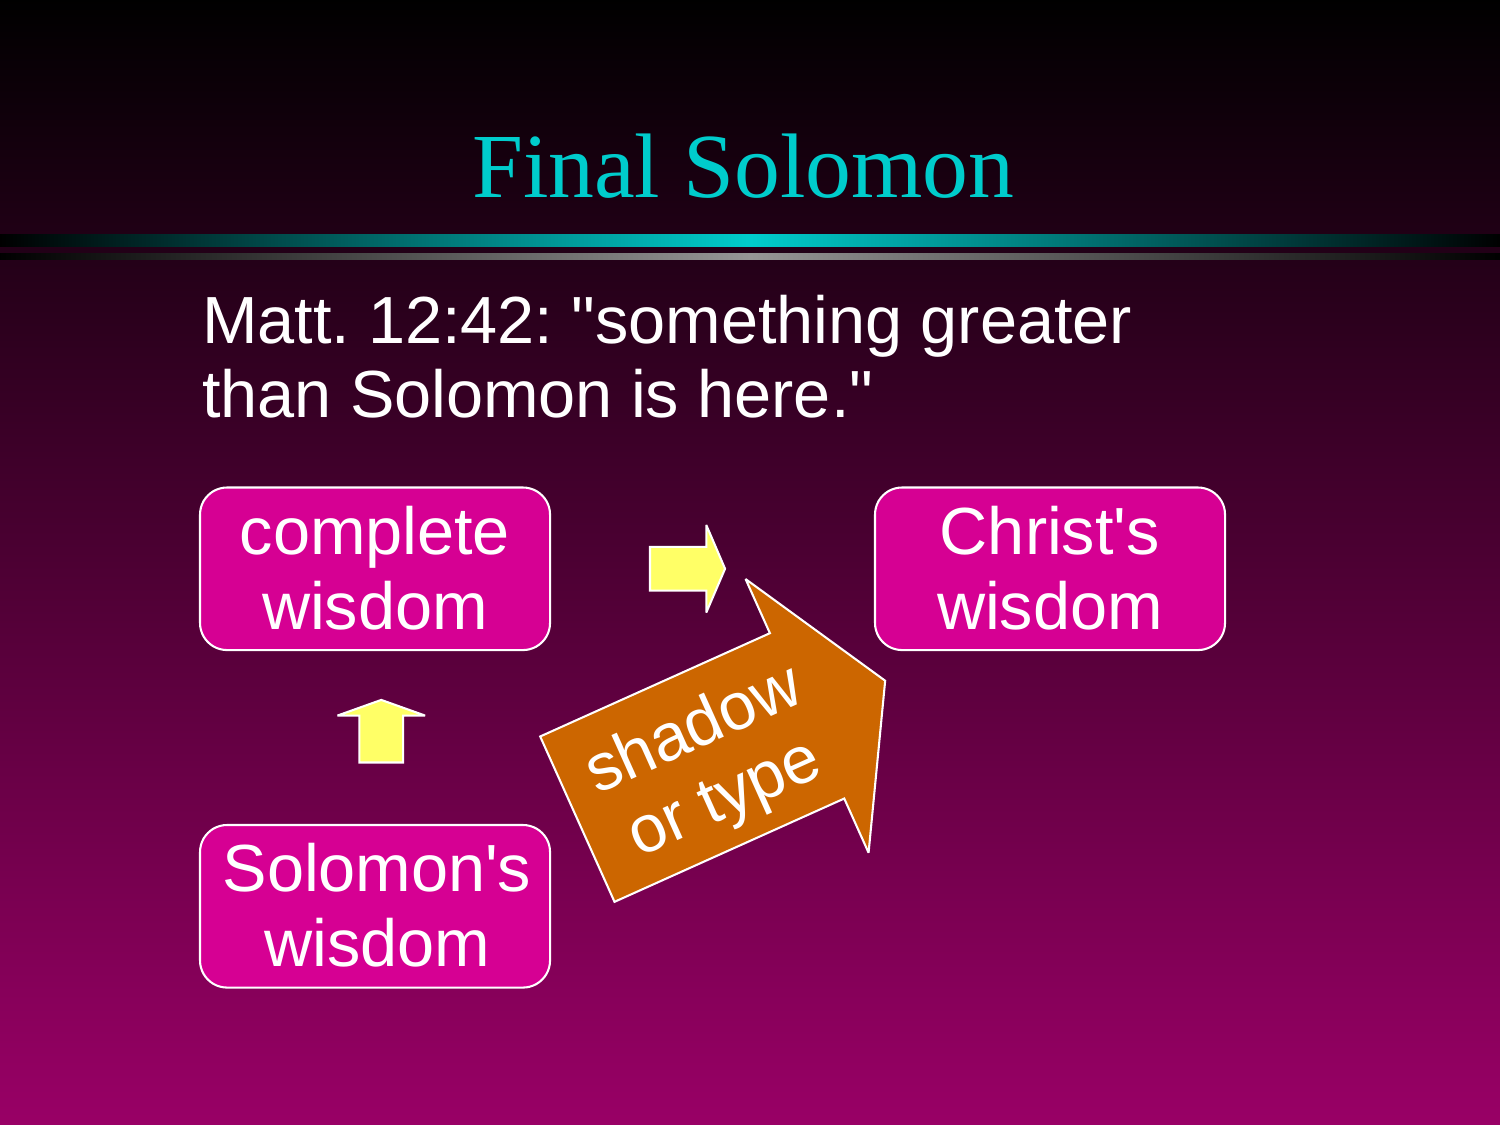

# Final Solomon
Matt. 12:42: "something greater than Solomon is here."
complete
wisdom
Christ's
wisdom
shadow
or type
Solomon's
wisdom